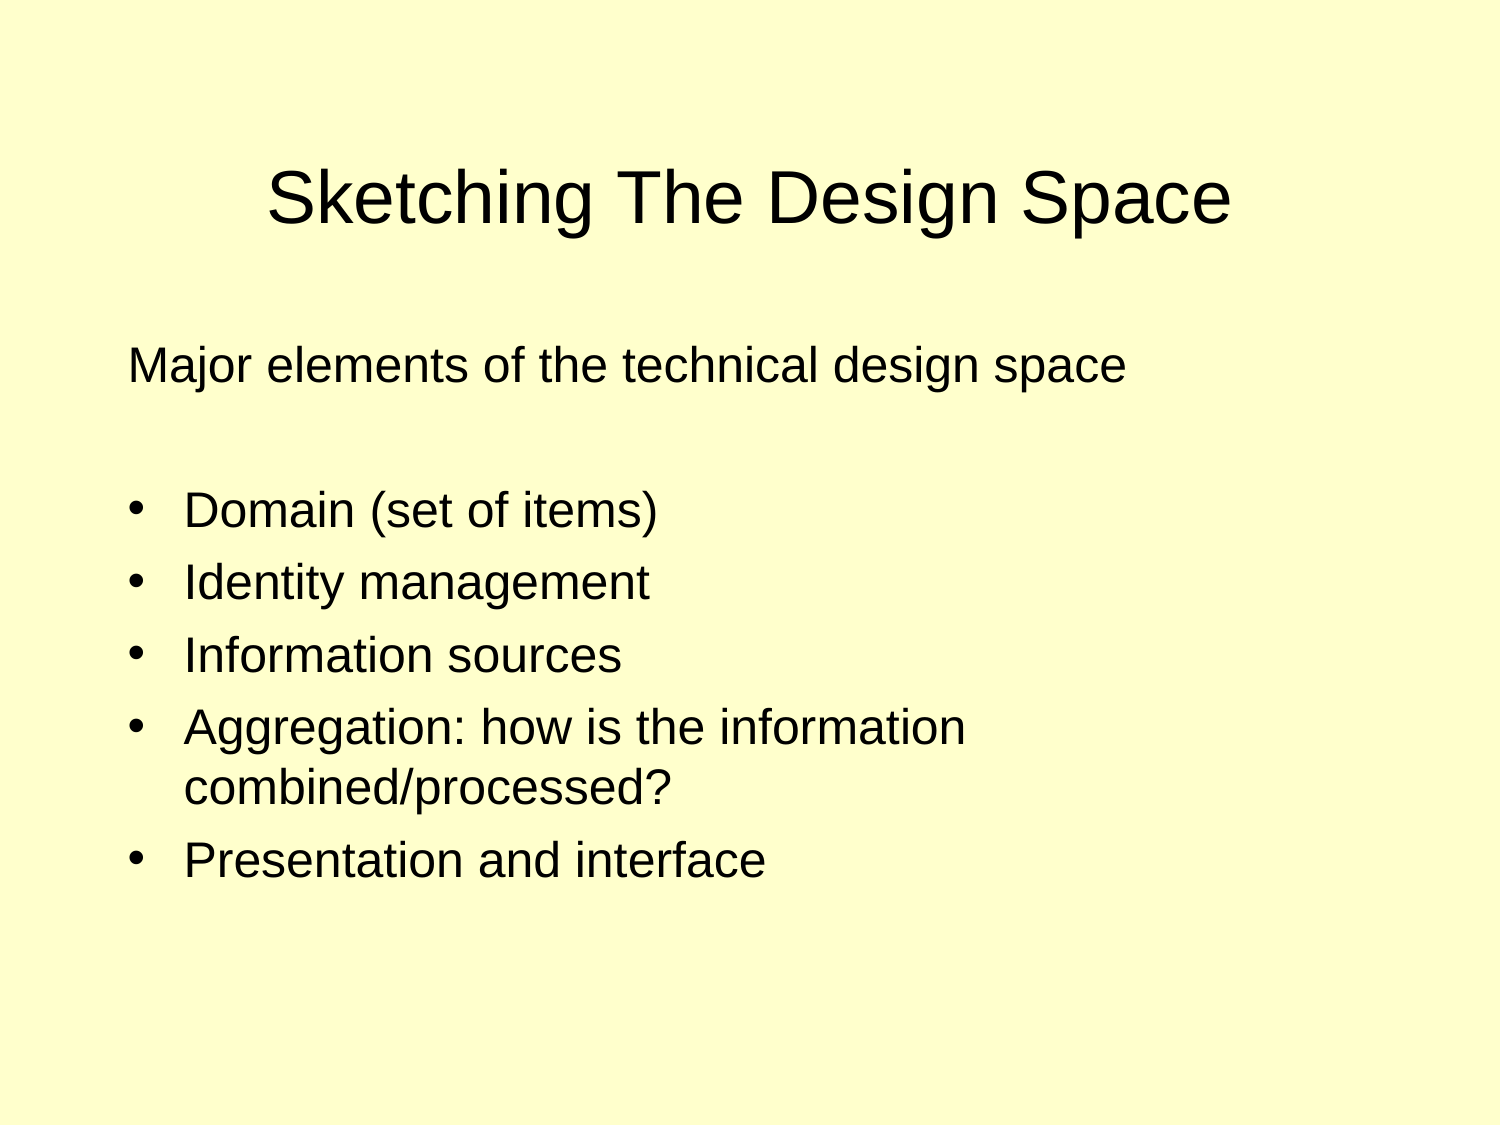

# Sketching The Design Space
Major elements of the technical design space
Domain (set of items)
Identity management
Information sources
Aggregation: how is the information combined/processed?
Presentation and interface